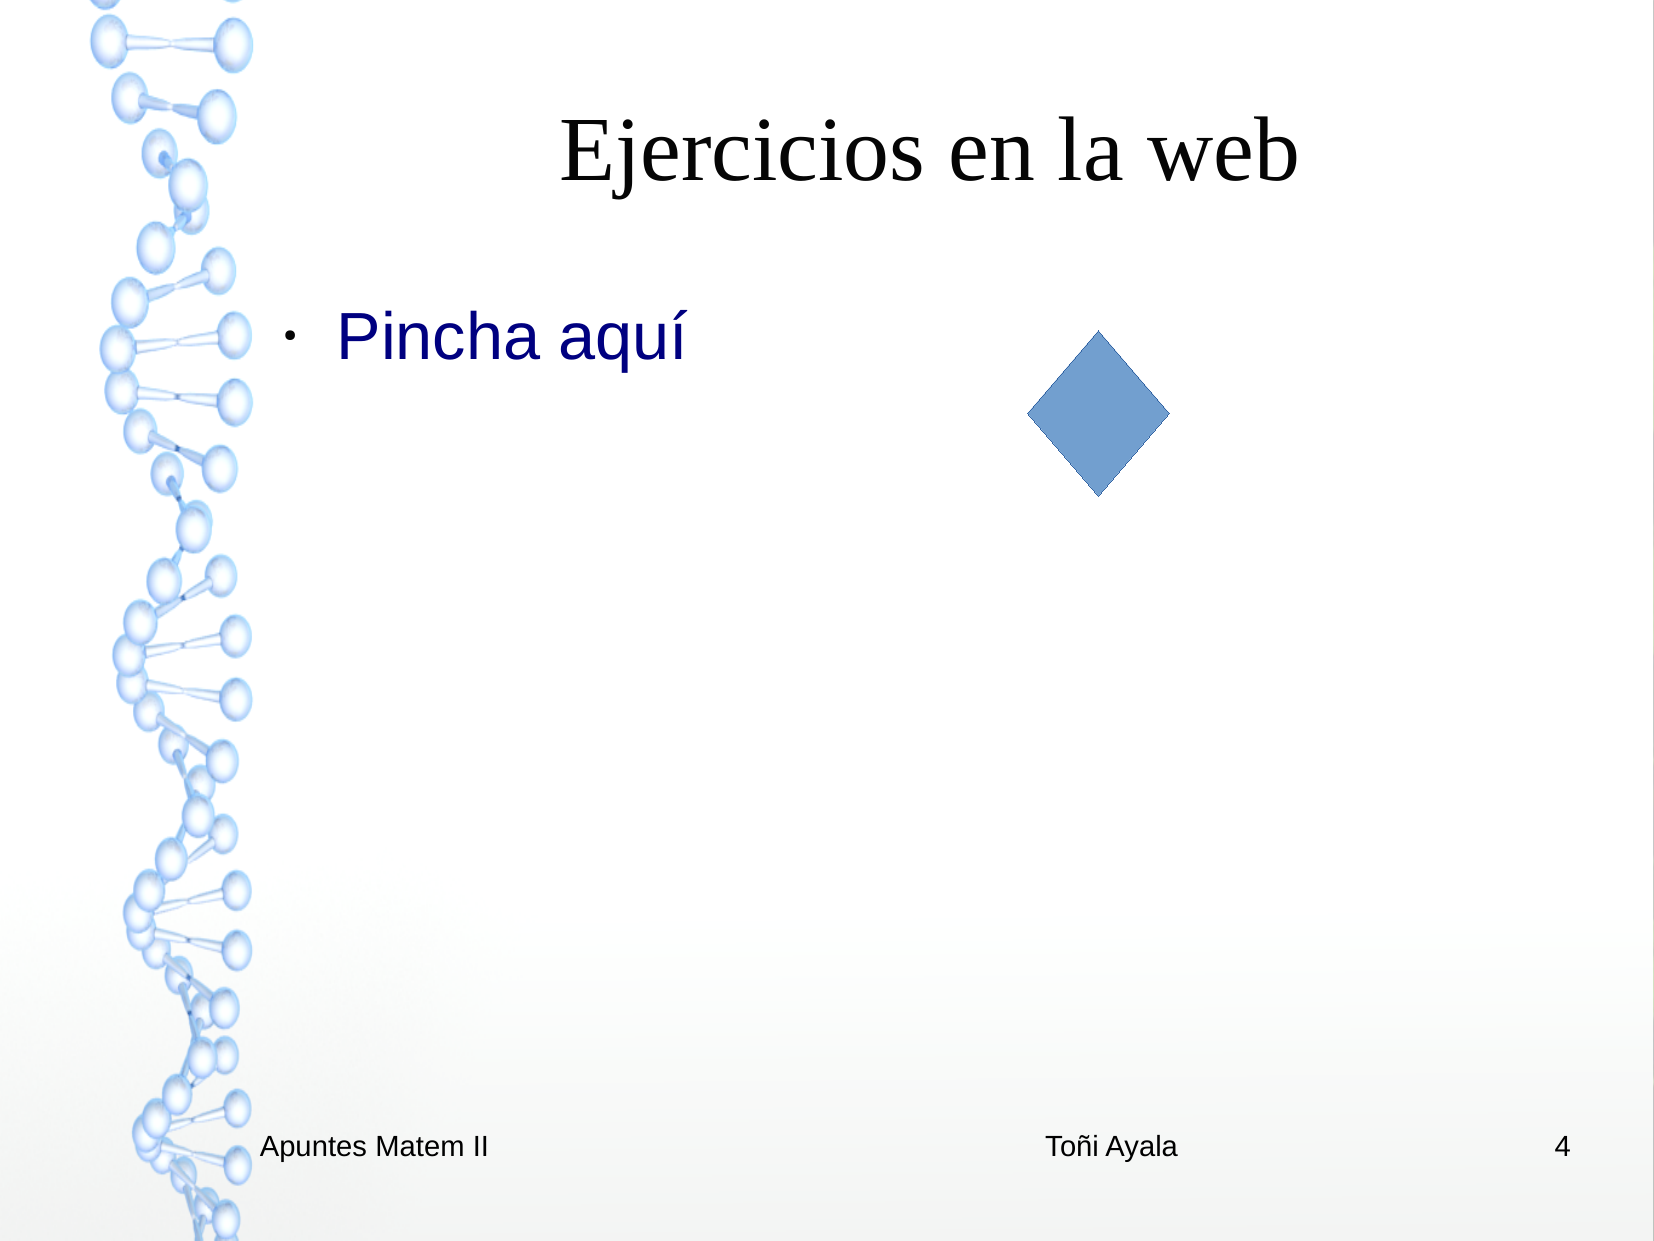

# Ejercicios en la web
Pincha aquí
Apuntes Matem II
Toñi Ayala
4